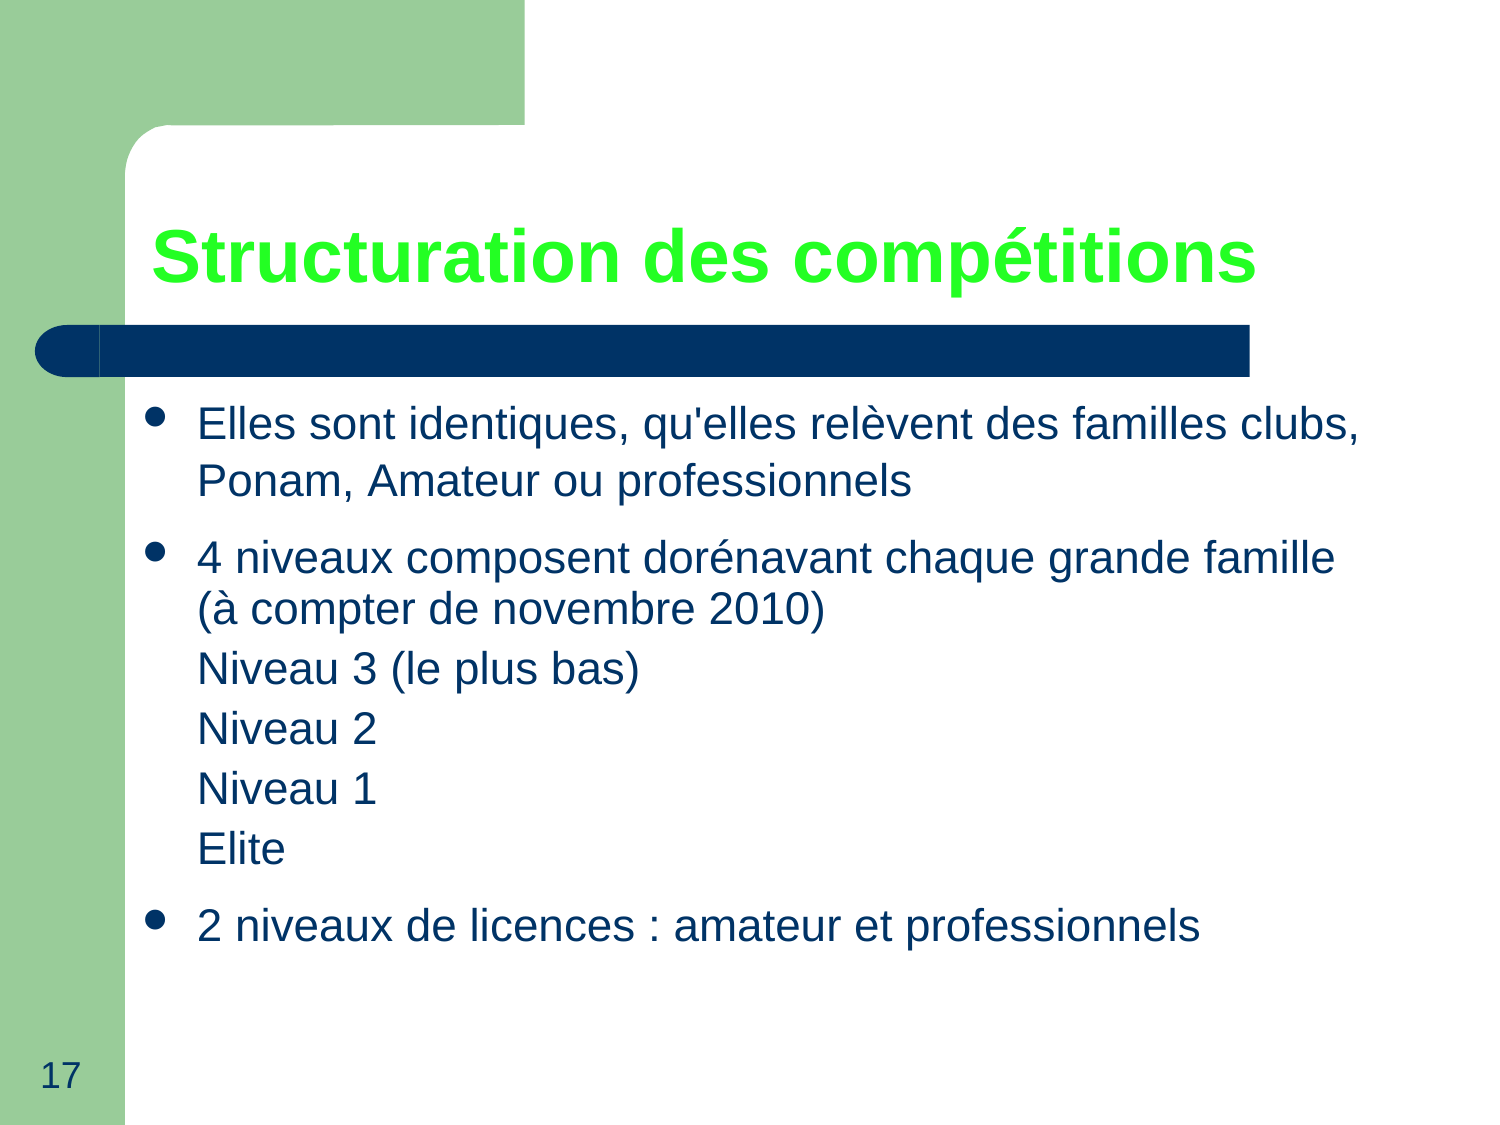

# Structuration des compétitions
Elles sont identiques, qu'elles relèvent des familles clubs, Ponam, Amateur ou professionnels
4 niveaux composent dorénavant chaque grande famille (à compter de novembre 2010)
Niveau 3 (le plus bas)
Niveau 2
Niveau 1
Elite
2 niveaux de licences : amateur et professionnels
17